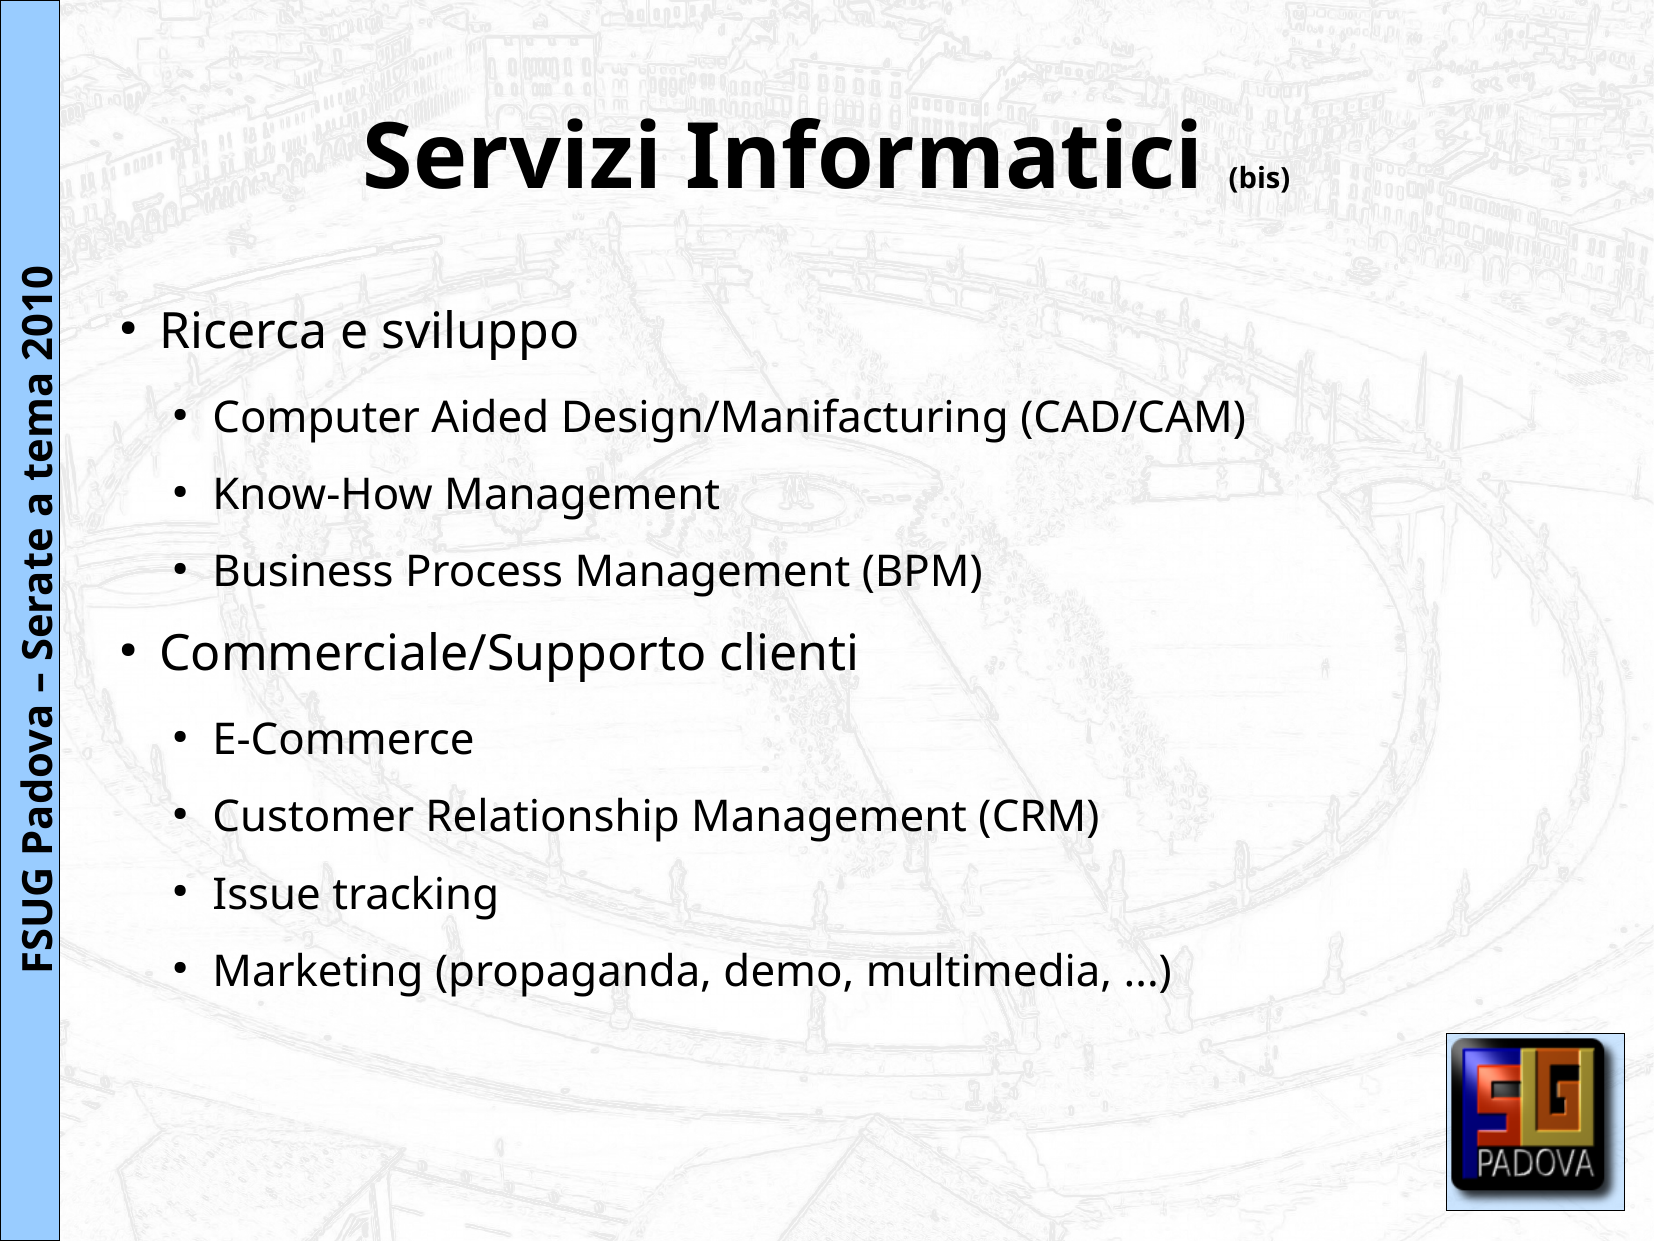

# Servizi Informatici (bis)
Ricerca e sviluppo
Computer Aided Design/Manifacturing (CAD/CAM)
Know-How Management
Business Process Management (BPM)
Commerciale/Supporto clienti
E-Commerce
Customer Relationship Management (CRM)
Issue tracking
Marketing (propaganda, demo, multimedia, ...)
FSUG Padova – Serate a tema 2010
FSUG Padova – Serate a tema 2010